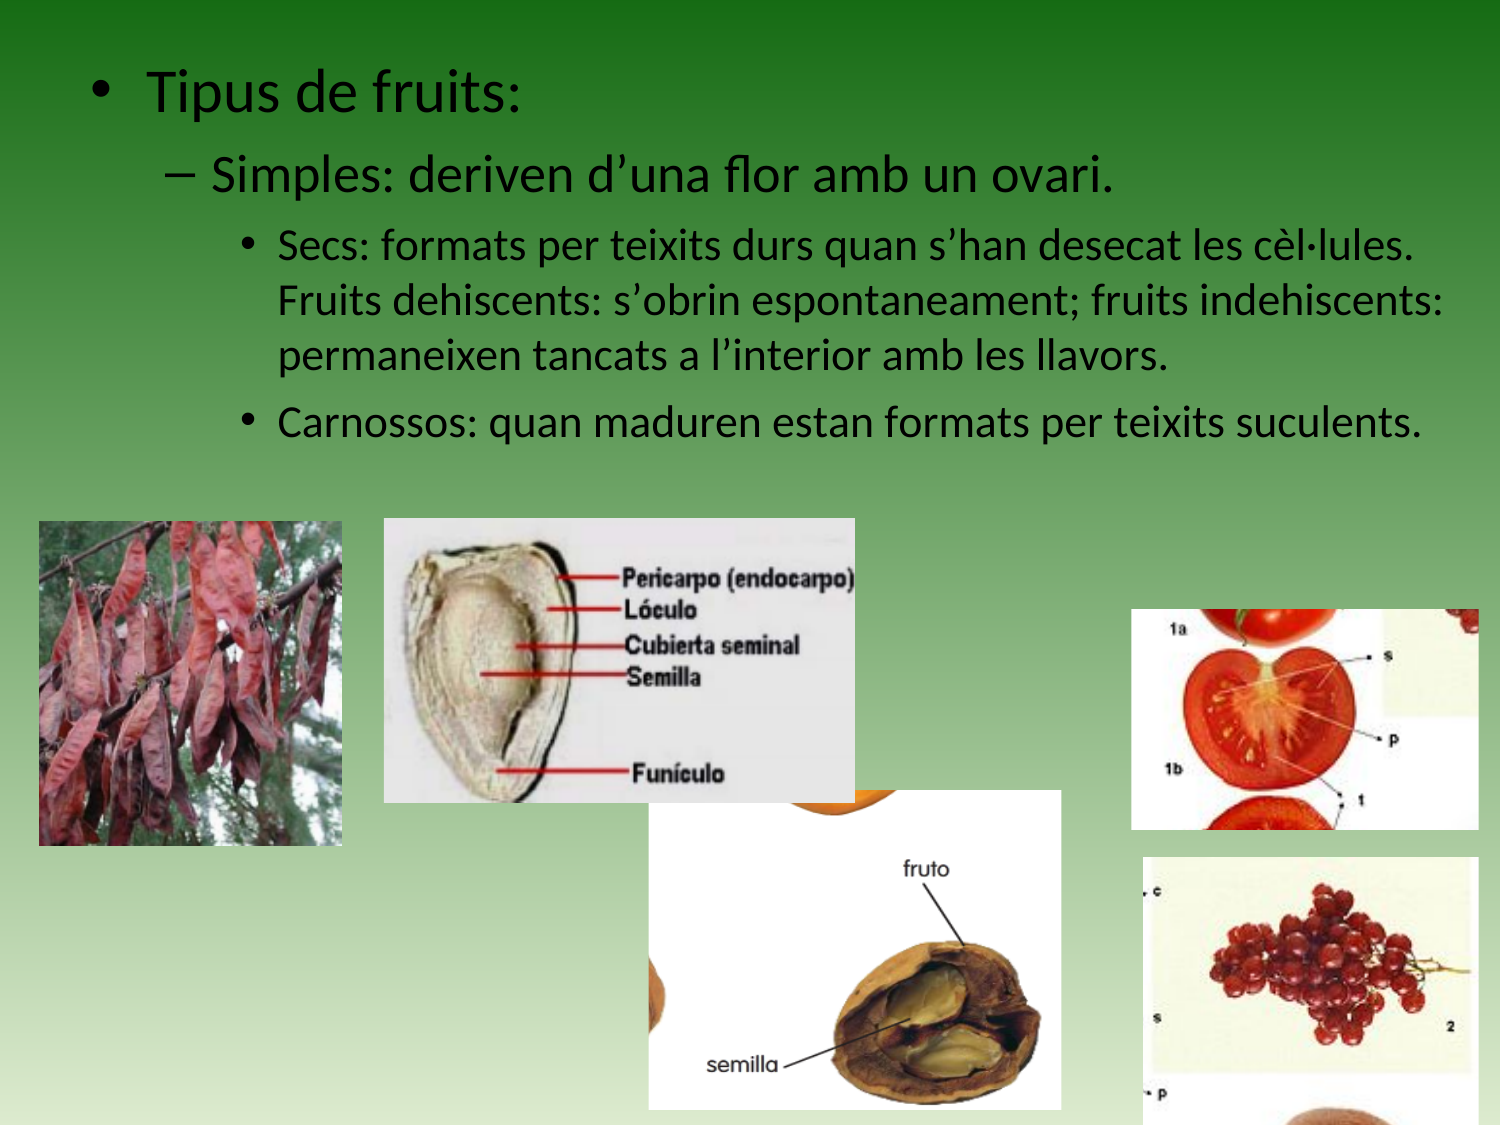

# Tipus de fruits:
Simples: deriven d’una flor amb un ovari.
Secs: formats per teixits durs quan s’han desecat les cèl·lules. Fruits dehiscents: s’obrin espontaneament; fruits indehiscents: permaneixen tancats a l’interior amb les llavors.
Carnossos: quan maduren estan formats per teixits suculents.